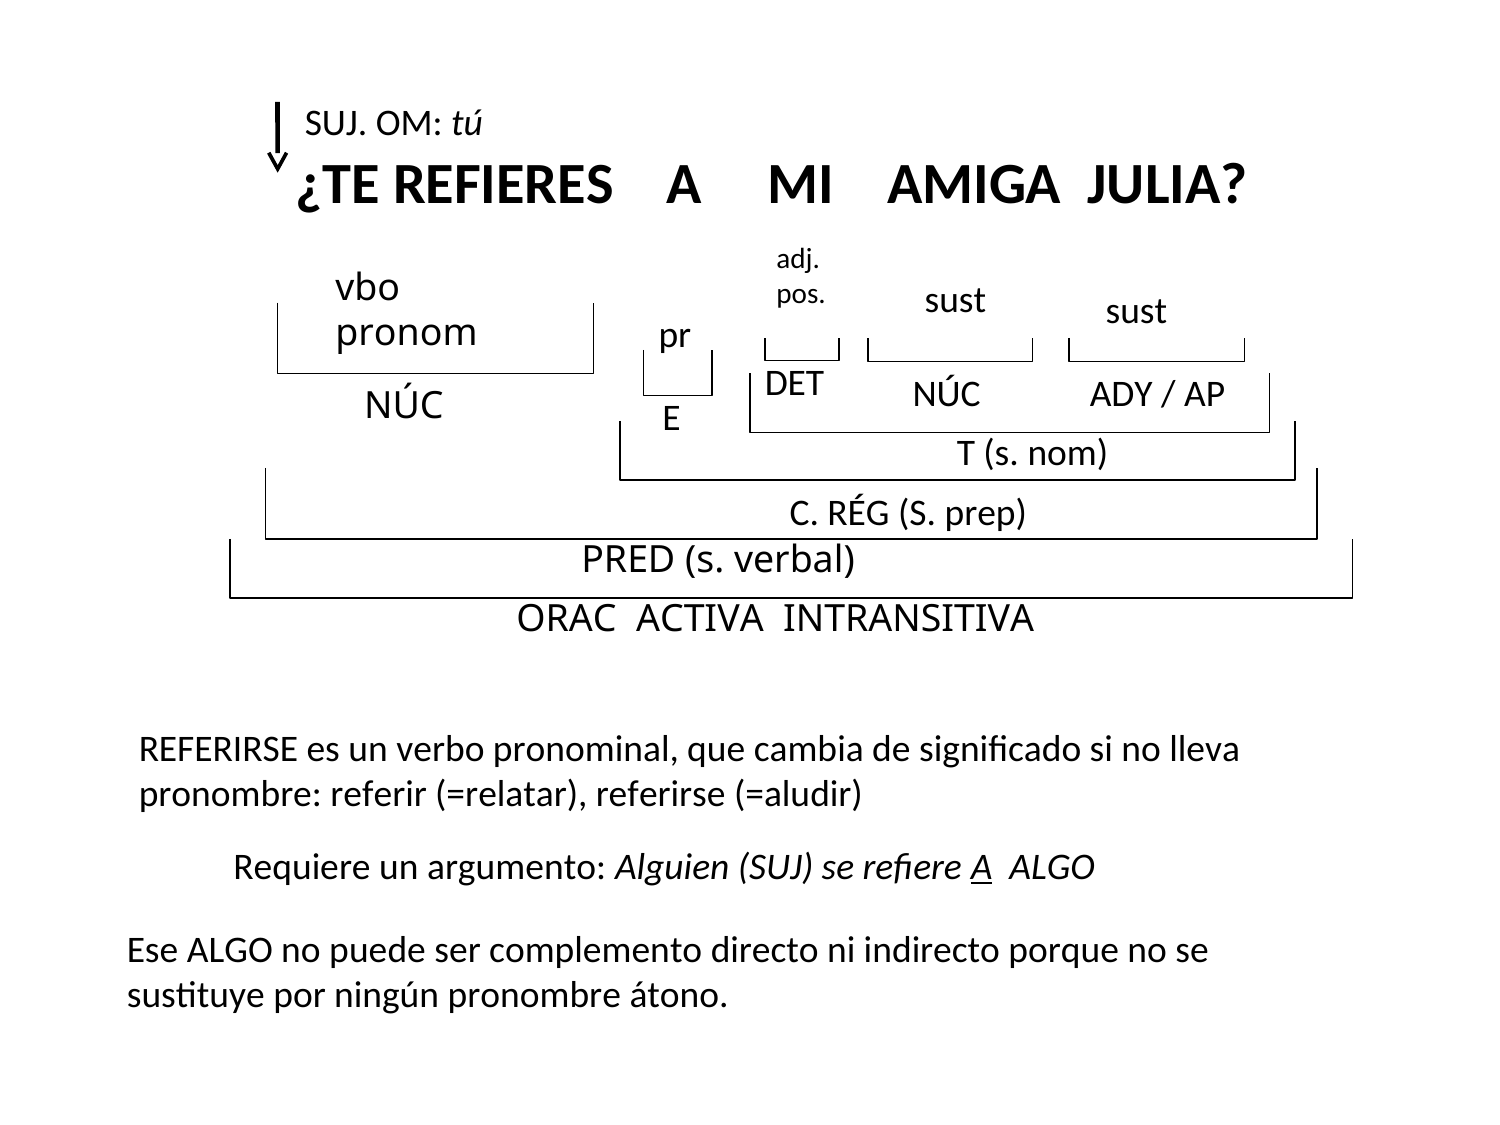

SUJ. OM: tú
¿TE REFIERES A MI AMIGA JULIA?
adj.
pos.
DET
vbo pronom
NÚC
sust
NÚC
sust
ADY / AP
pr
E
T (s. nom)
C. RÉG (S. prep)
PRED (s. verbal)
ORAC ACTIVA INTRANSITIVA
REFERIRSE es un verbo pronominal, que cambia de significado si no lleva pronombre: referir (=relatar), referirse (=aludir)
Requiere un argumento: Alguien (SUJ) se refiere A ALGO
Ese ALGO no puede ser complemento directo ni indirecto porque no se sustituye por ningún pronombre átono.